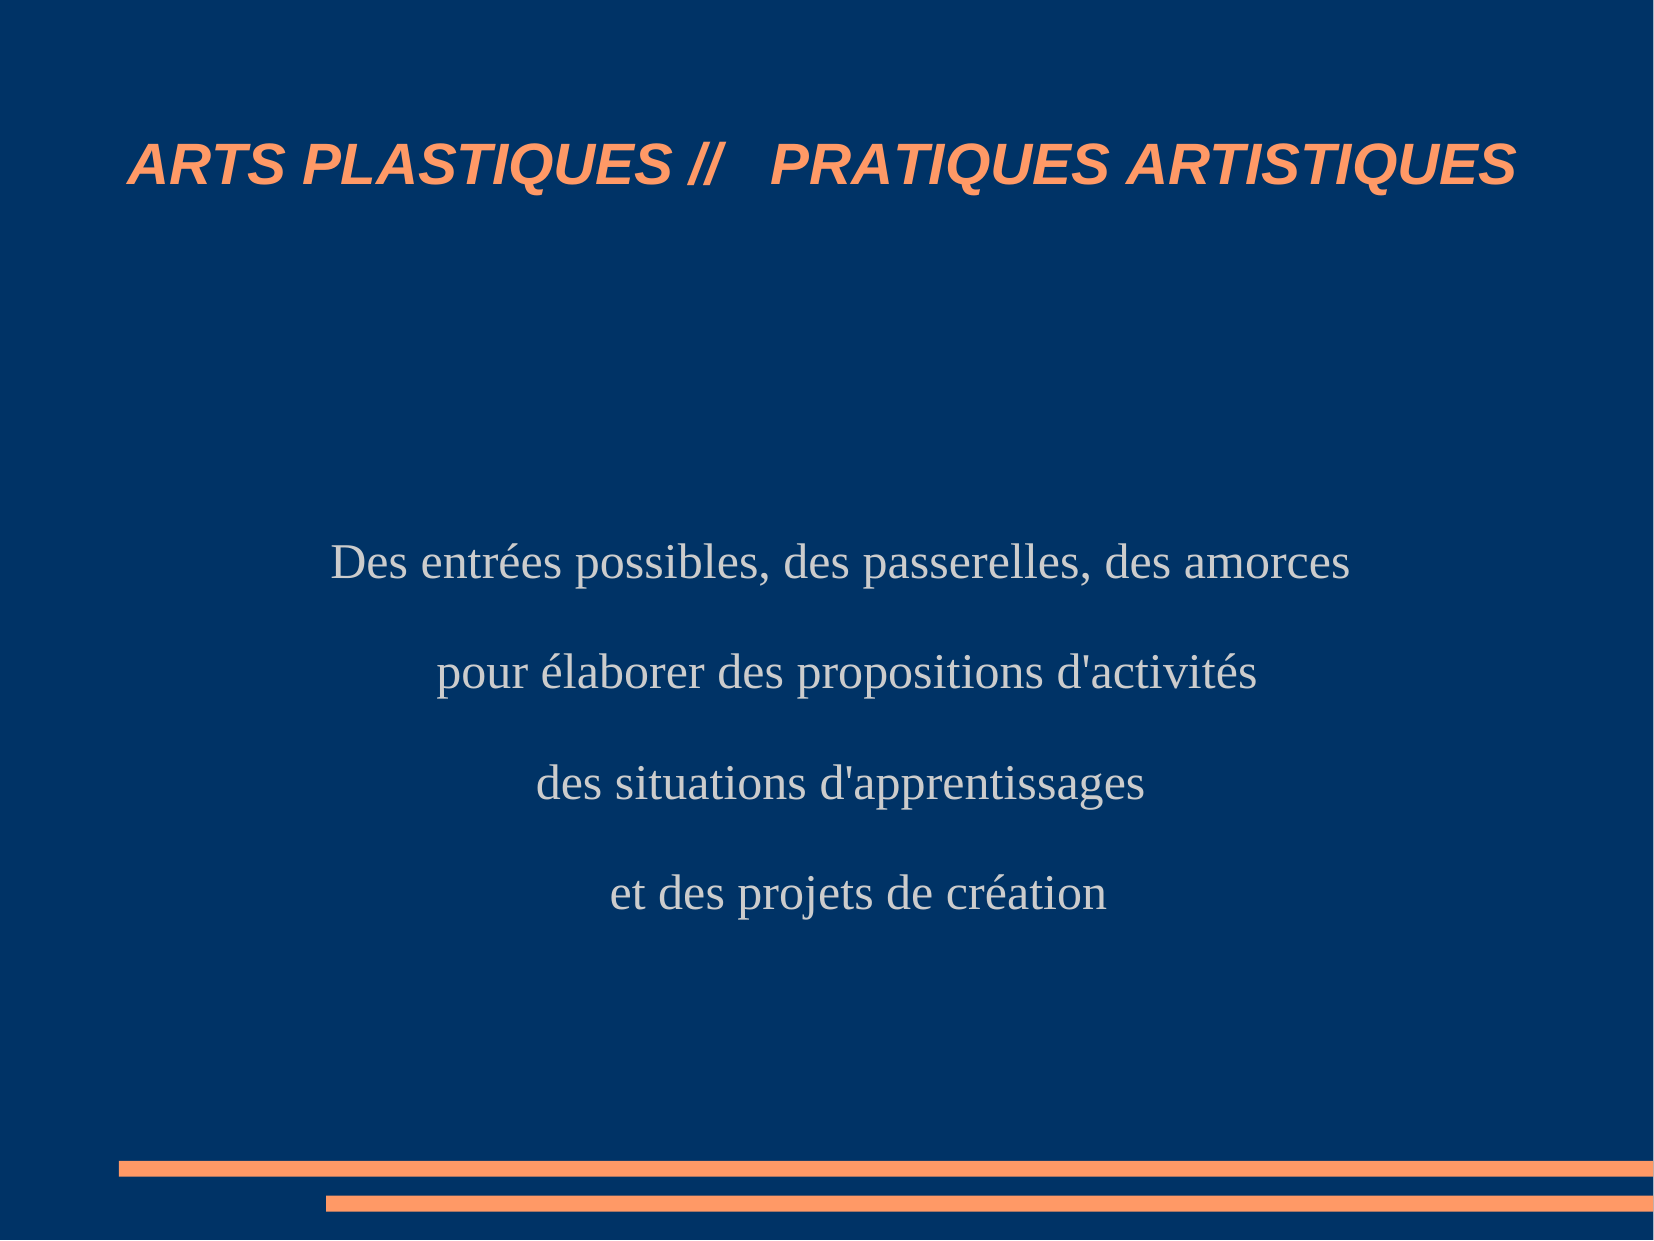

# ARTS PLASTIQUES // PRATIQUES ARTISTIQUES
Des entrées possibles, des passerelles, des amorces
 pour élaborer des propositions d'activités
des situations d'apprentissages
et des projets de création